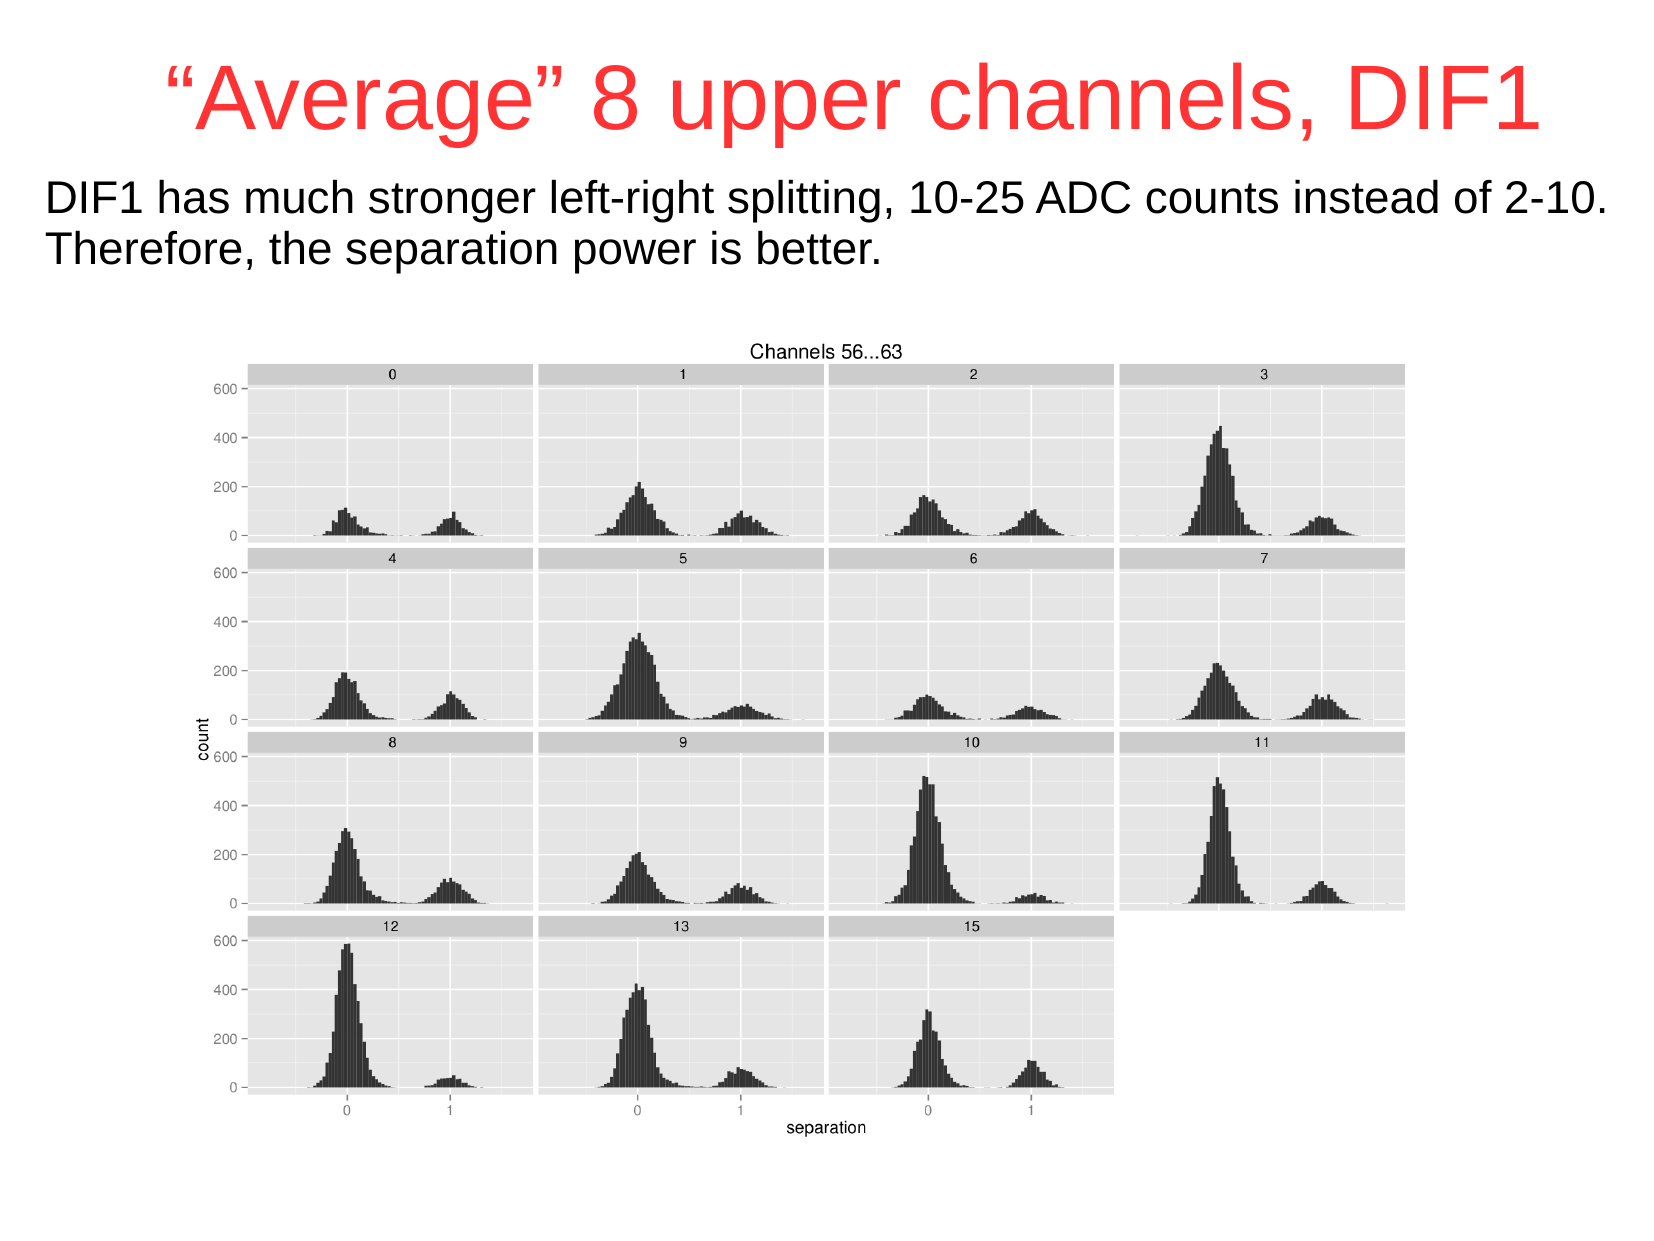

# “Average” 8 upper channels, DIF1
DIF1 has much stronger left-right splitting, 10-25 ADC counts instead of 2-10.
Therefore, the separation power is better.